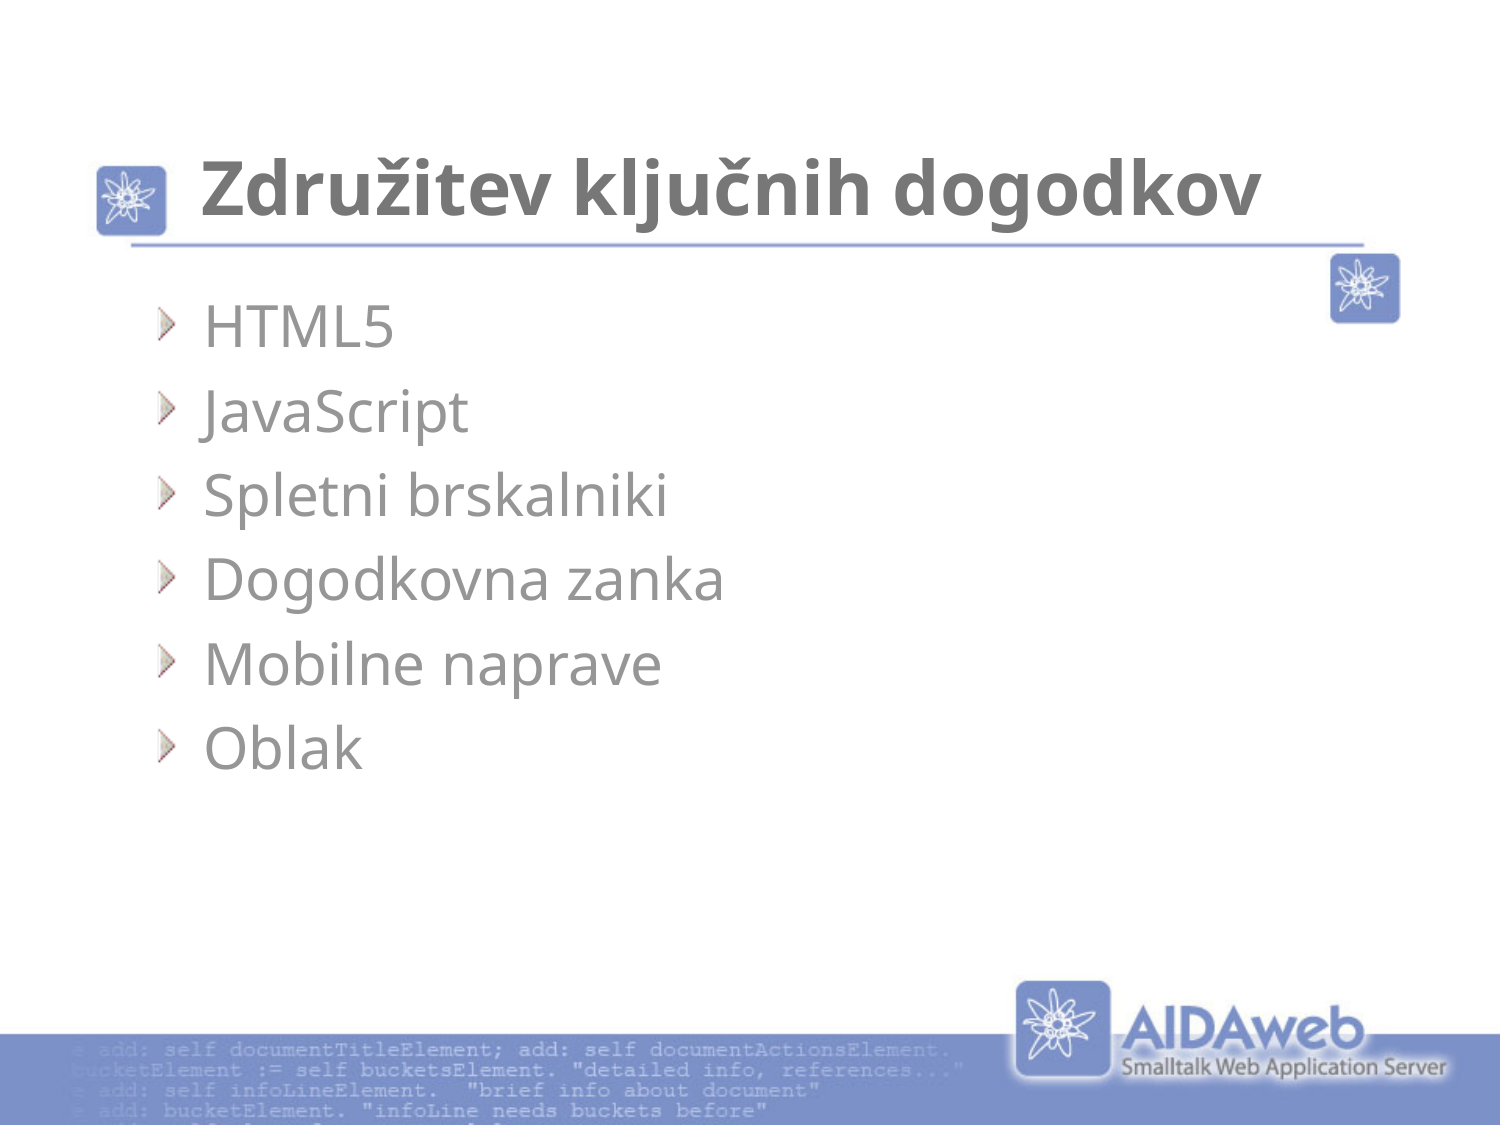

# Združitev ključnih dogodkov
HTML5
JavaScript
Spletni brskalniki
Dogodkovna zanka
Mobilne naprave
Oblak